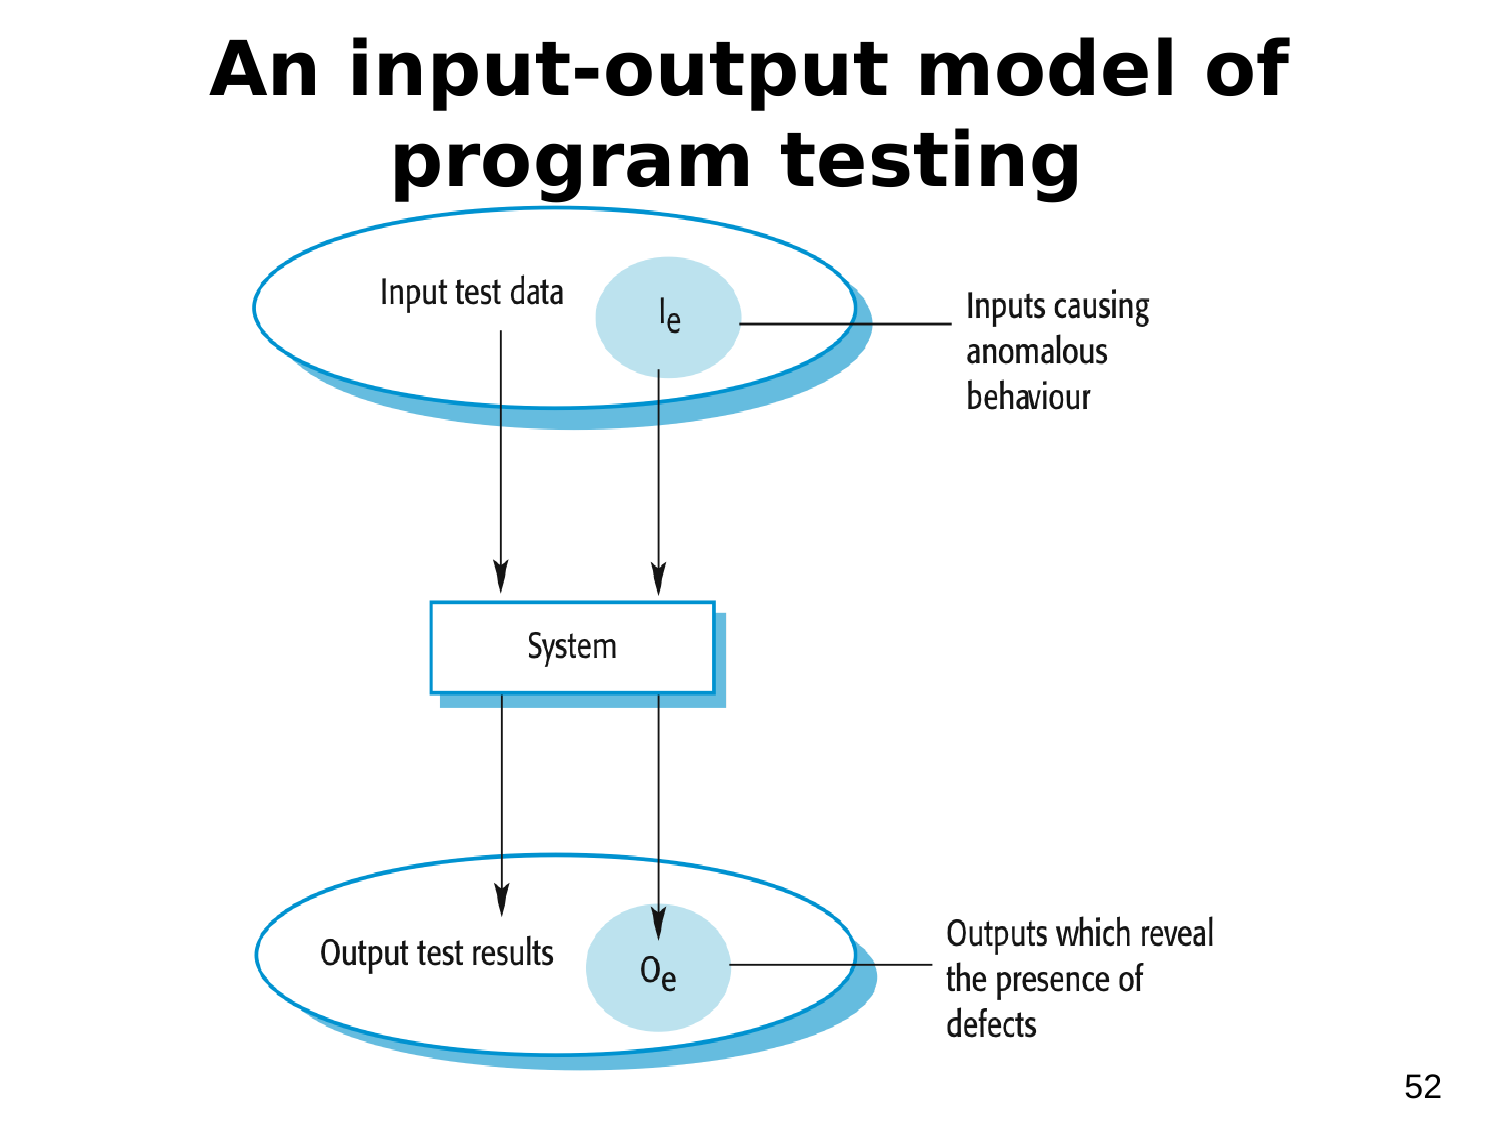

# An input-output model of program testing